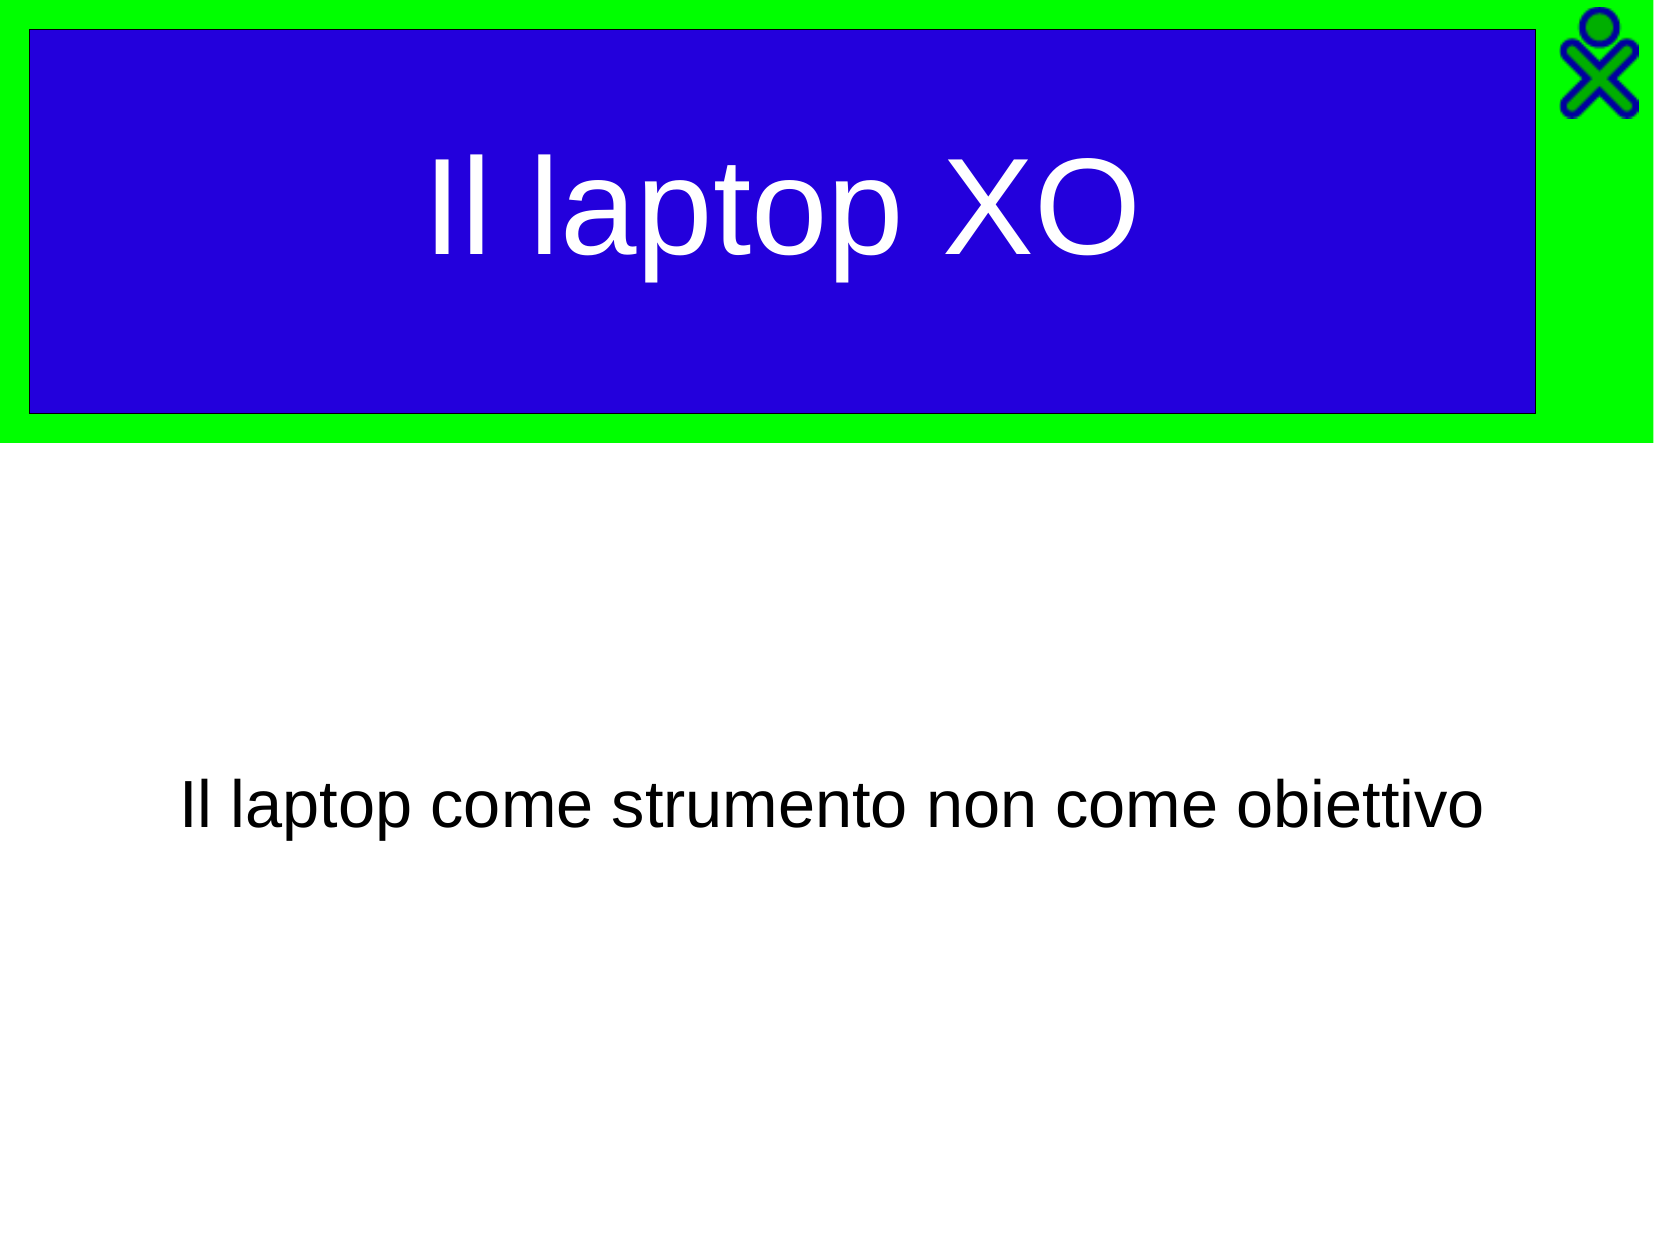

# Il laptop XO
Il laptop come strumento non come obiettivo